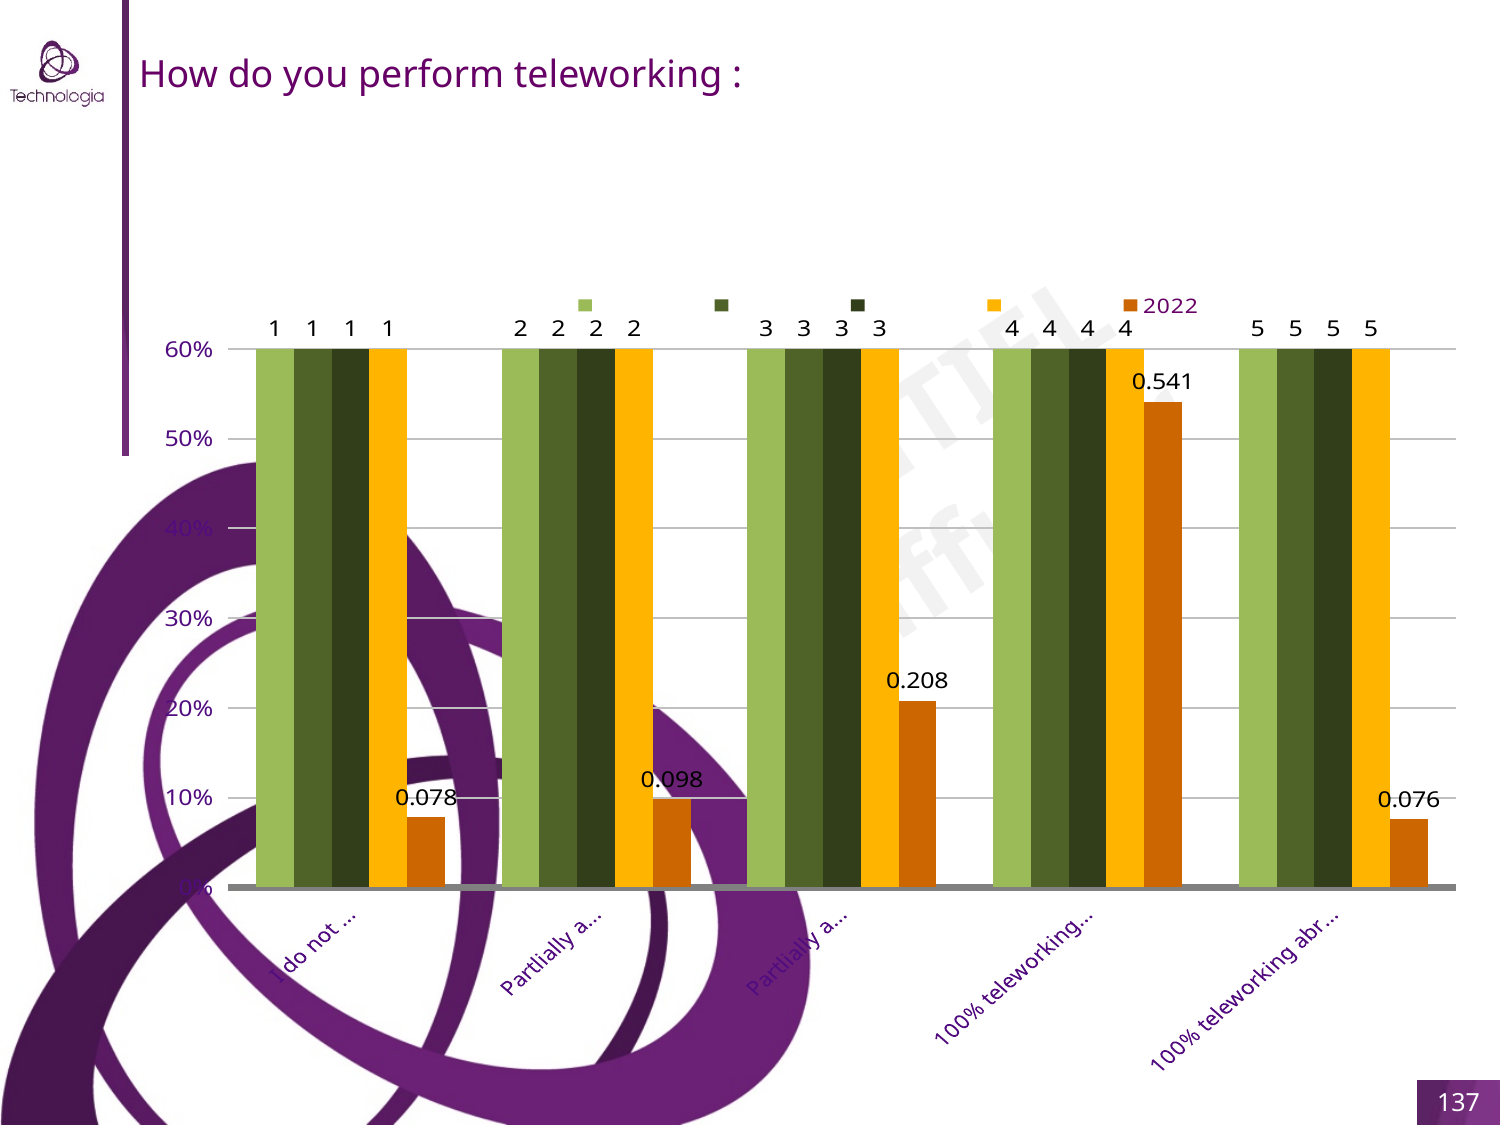

# How do you perform teleworking :
[unsupported chart]